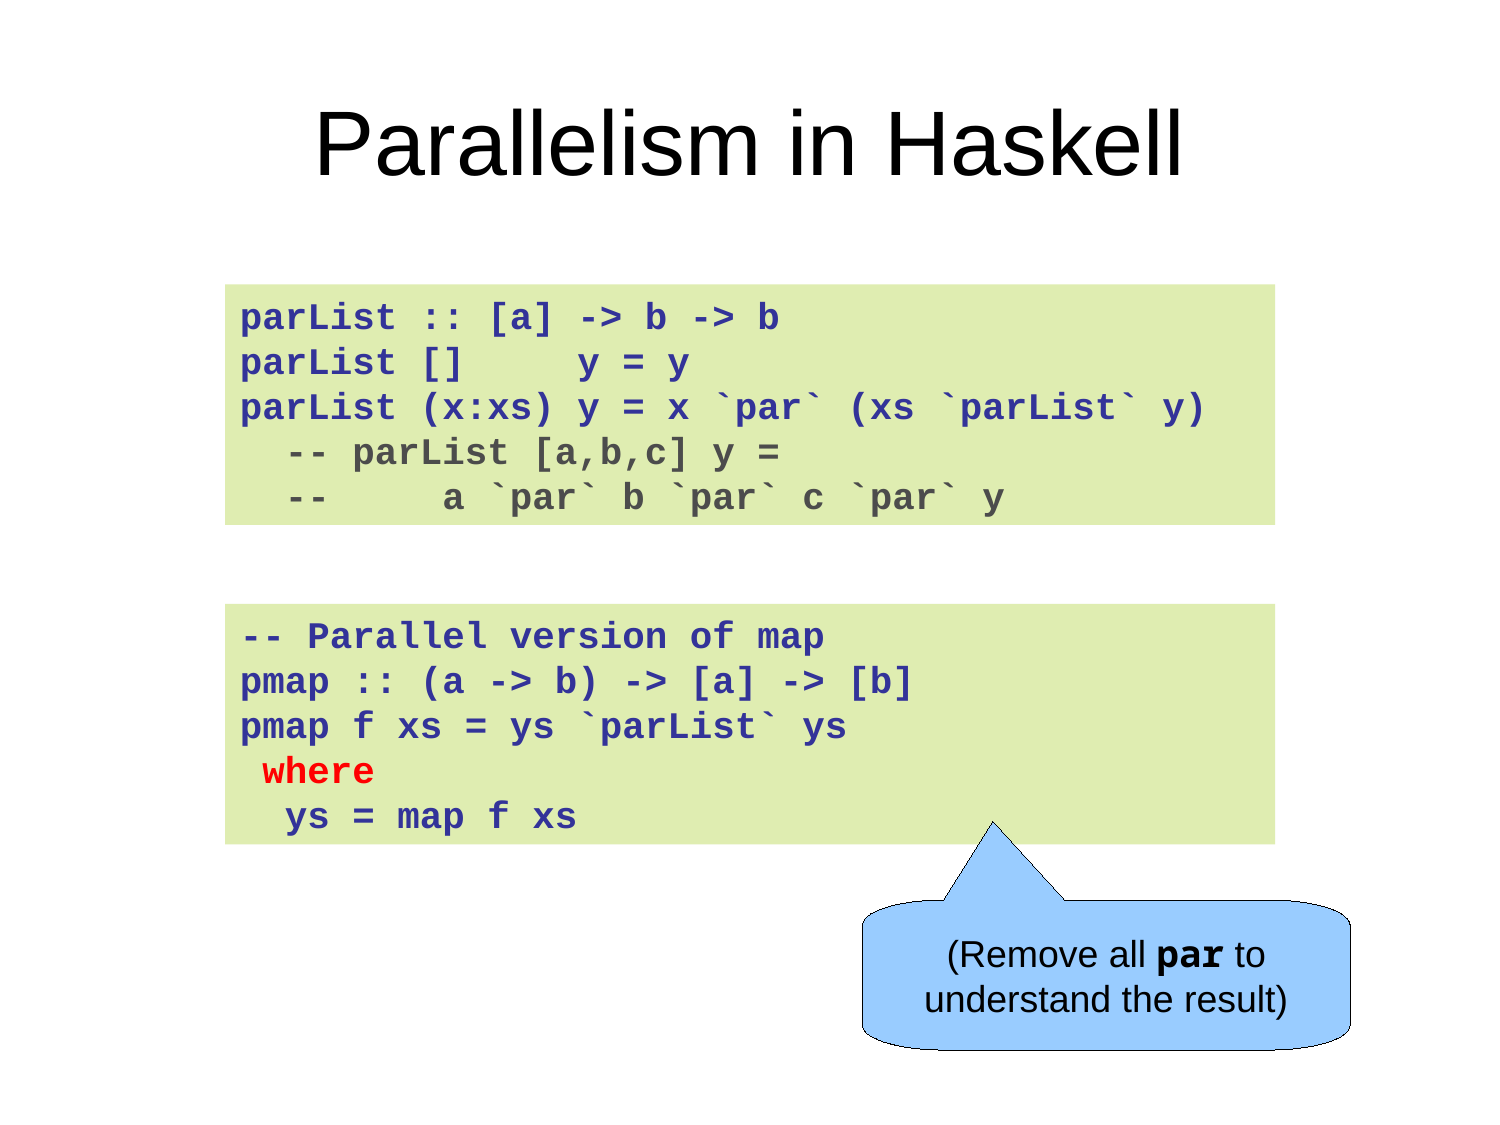

# Parallelism in Haskell
parList :: [a] -> b -> b
parList [] y = y
parList (x:xs) y = x `par` (xs `parList` y)
 -- parList [a,b,c] y =
 -- a `par` b `par` c `par` y
-- Parallel version of map
pmap :: (a -> b) -> [a] -> [b]
pmap f xs = ys `parList` ys
 where
 ys = map f xs
(Remove all par to
understand the result)